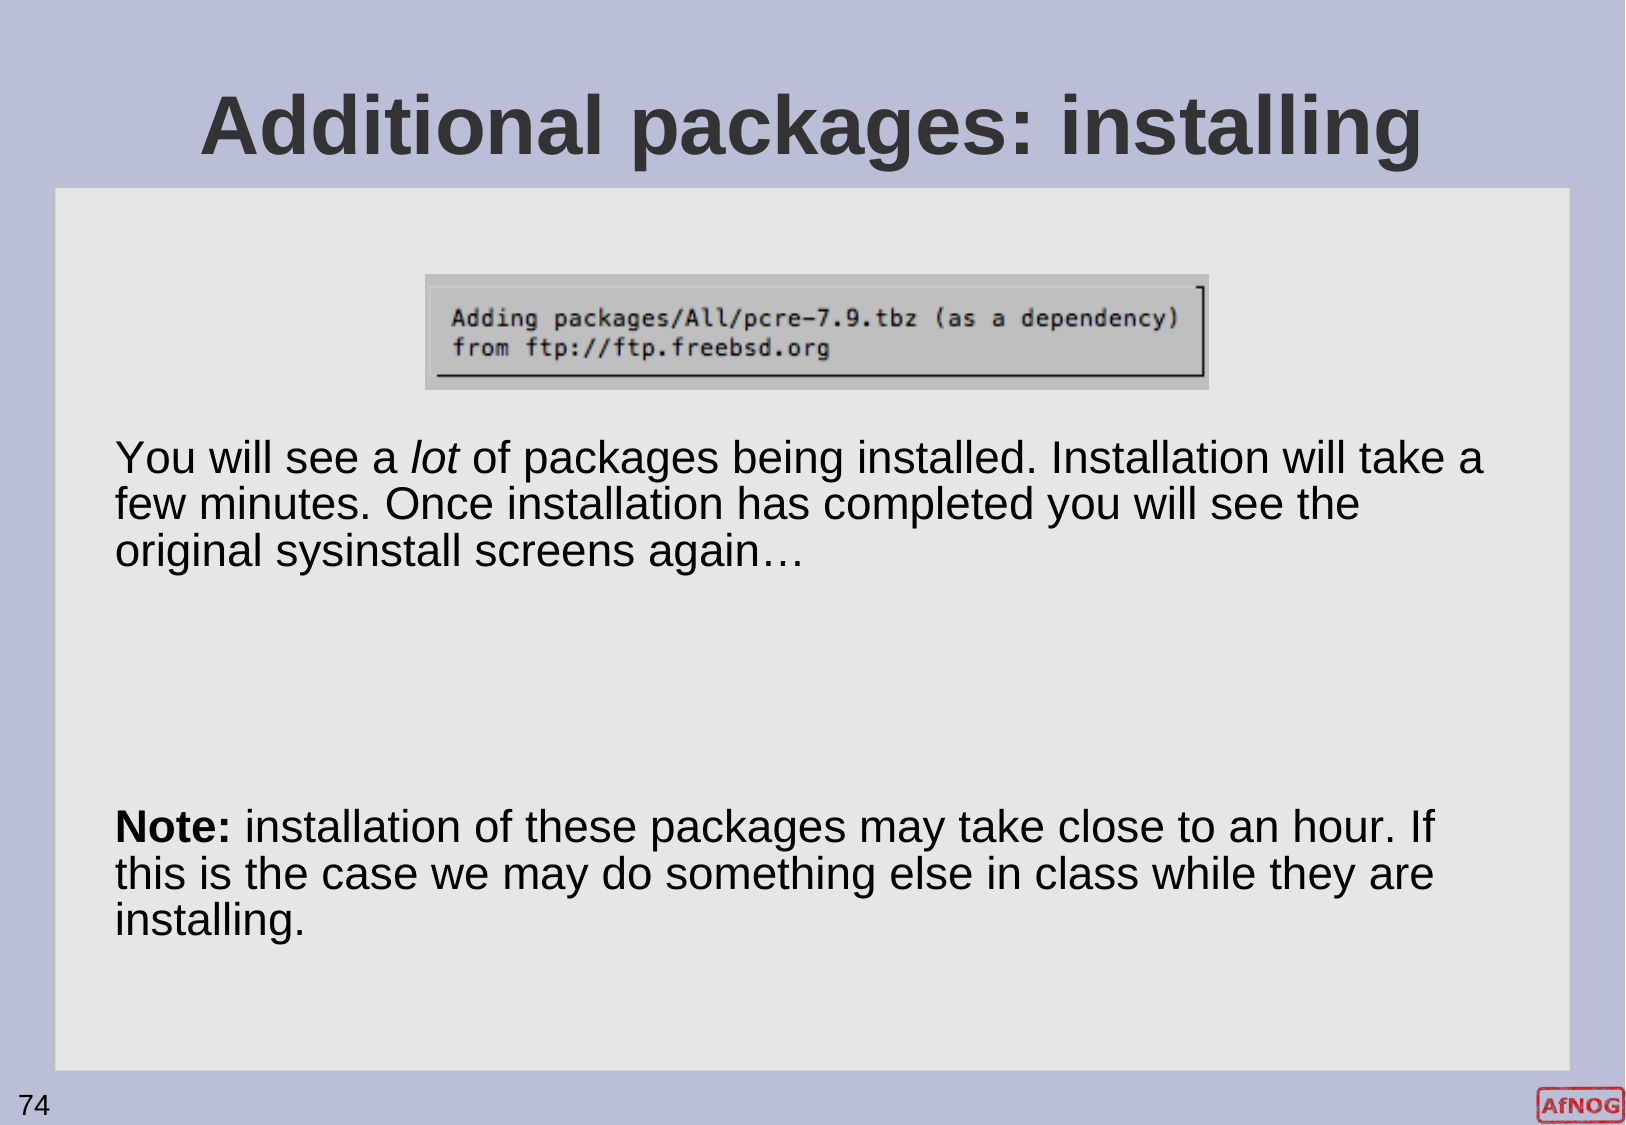

# Additional packages: installing
You will see a lot of packages being installed. Installation will take a few minutes. Once installation has completed you will see the original sysinstall screens again…
Note: installation of these packages may take close to an hour. If this is the case we may do something else in class while they are installing.